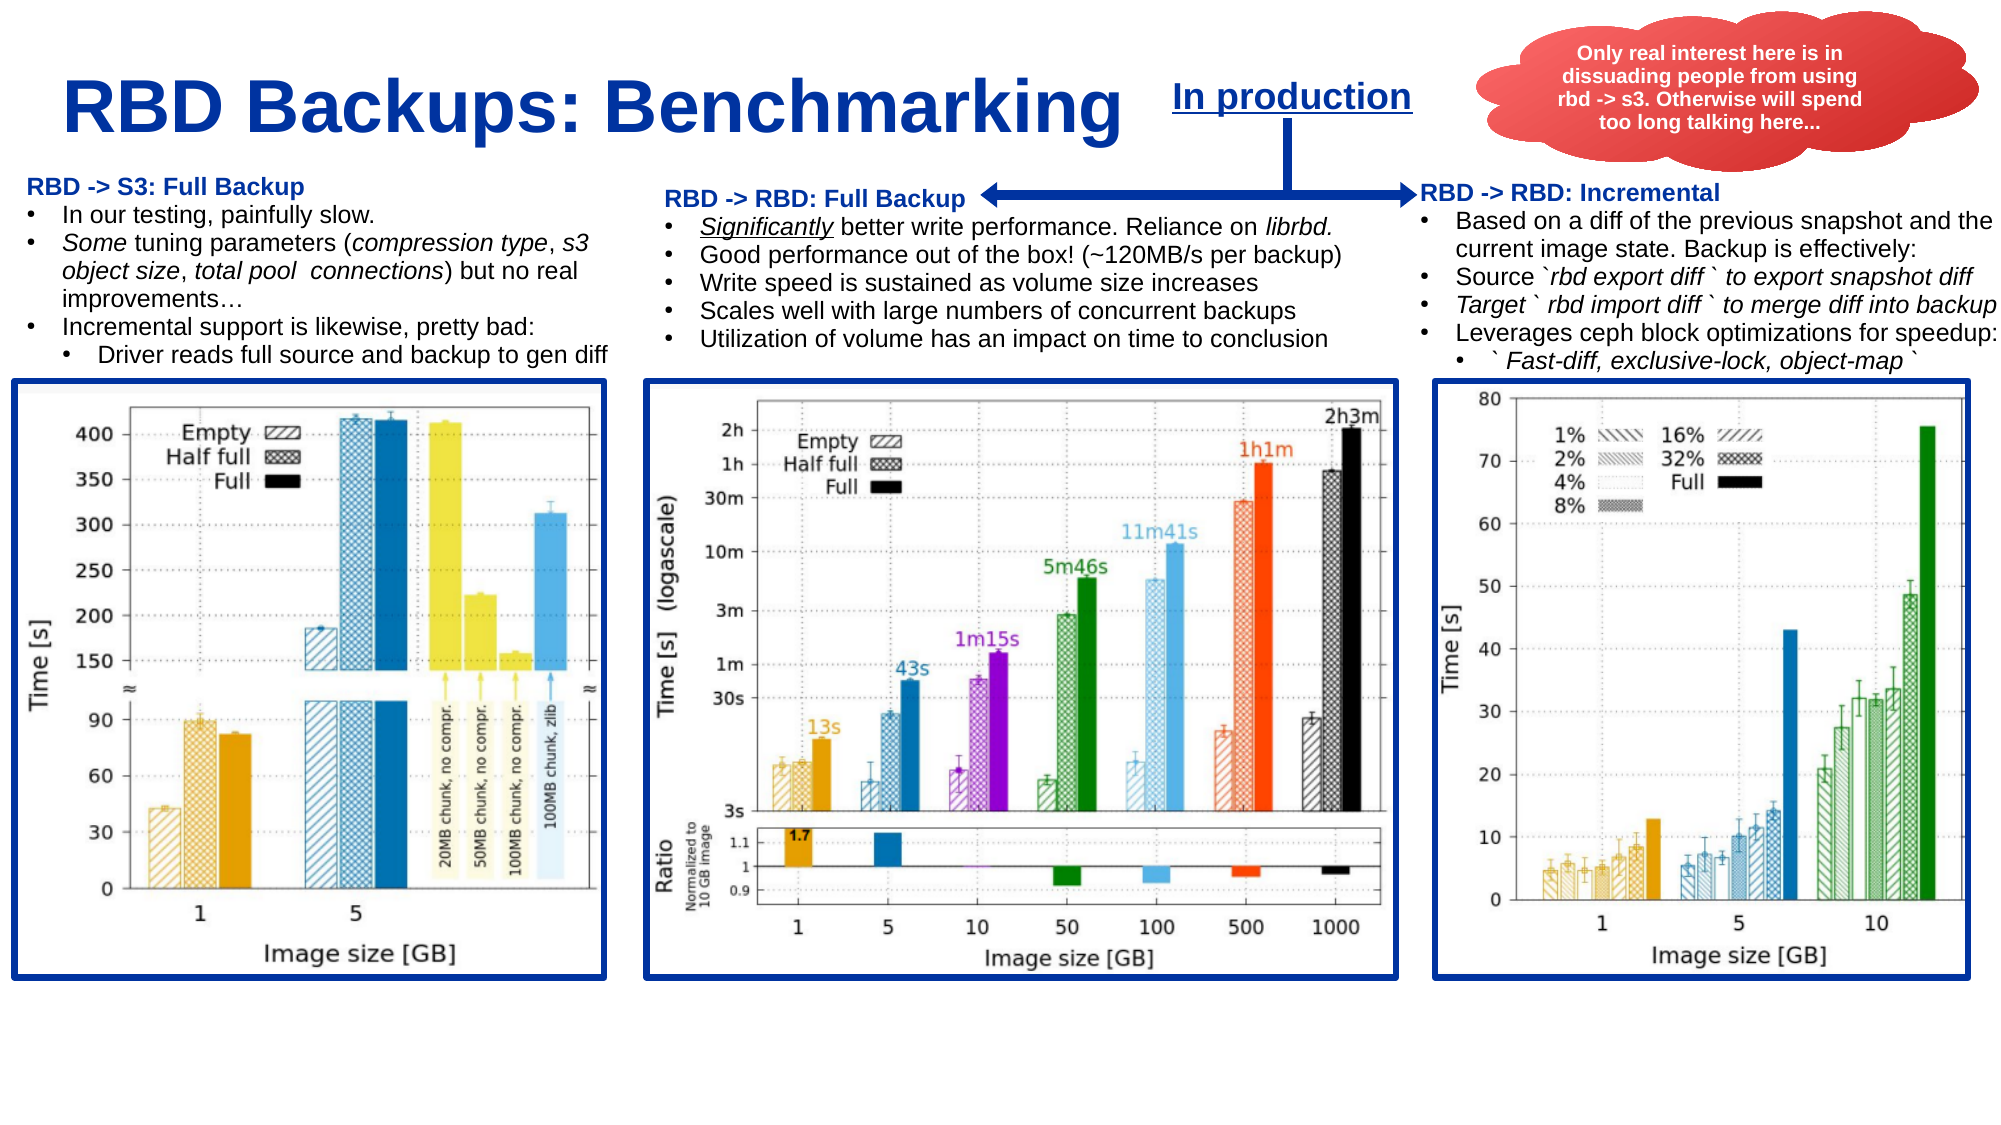

Only real interest here is in dissuading people from using rbd -> s3. Otherwise will spend too long talking here...
RBD Backups: Benchmarking
In production
RBD -> S3: Full Backup
In our testing, painfully slow.
Some tuning parameters (compression type, s3 object size, total pool connections) but no real improvements…
Incremental support is likewise, pretty bad:
Driver reads full source and backup to gen diff
RBD -> RBD: Incremental
Based on a diff of the previous snapshot and the current image state. Backup is effectively:
Source `rbd export diff ` to export snapshot diff
Target ` rbd import diff ` to merge diff into backup
Leverages ceph block optimizations for speedup:
` Fast-diff, exclusive-lock, object-map `
RBD -> RBD: Full Backup
Significantly better write performance. Reliance on librbd.
Good performance out of the box! (~120MB/s per backup)
Write speed is sustained as volume size increases
Scales well with large numbers of concurrent backups
Utilization of volume has an impact on time to conclusion